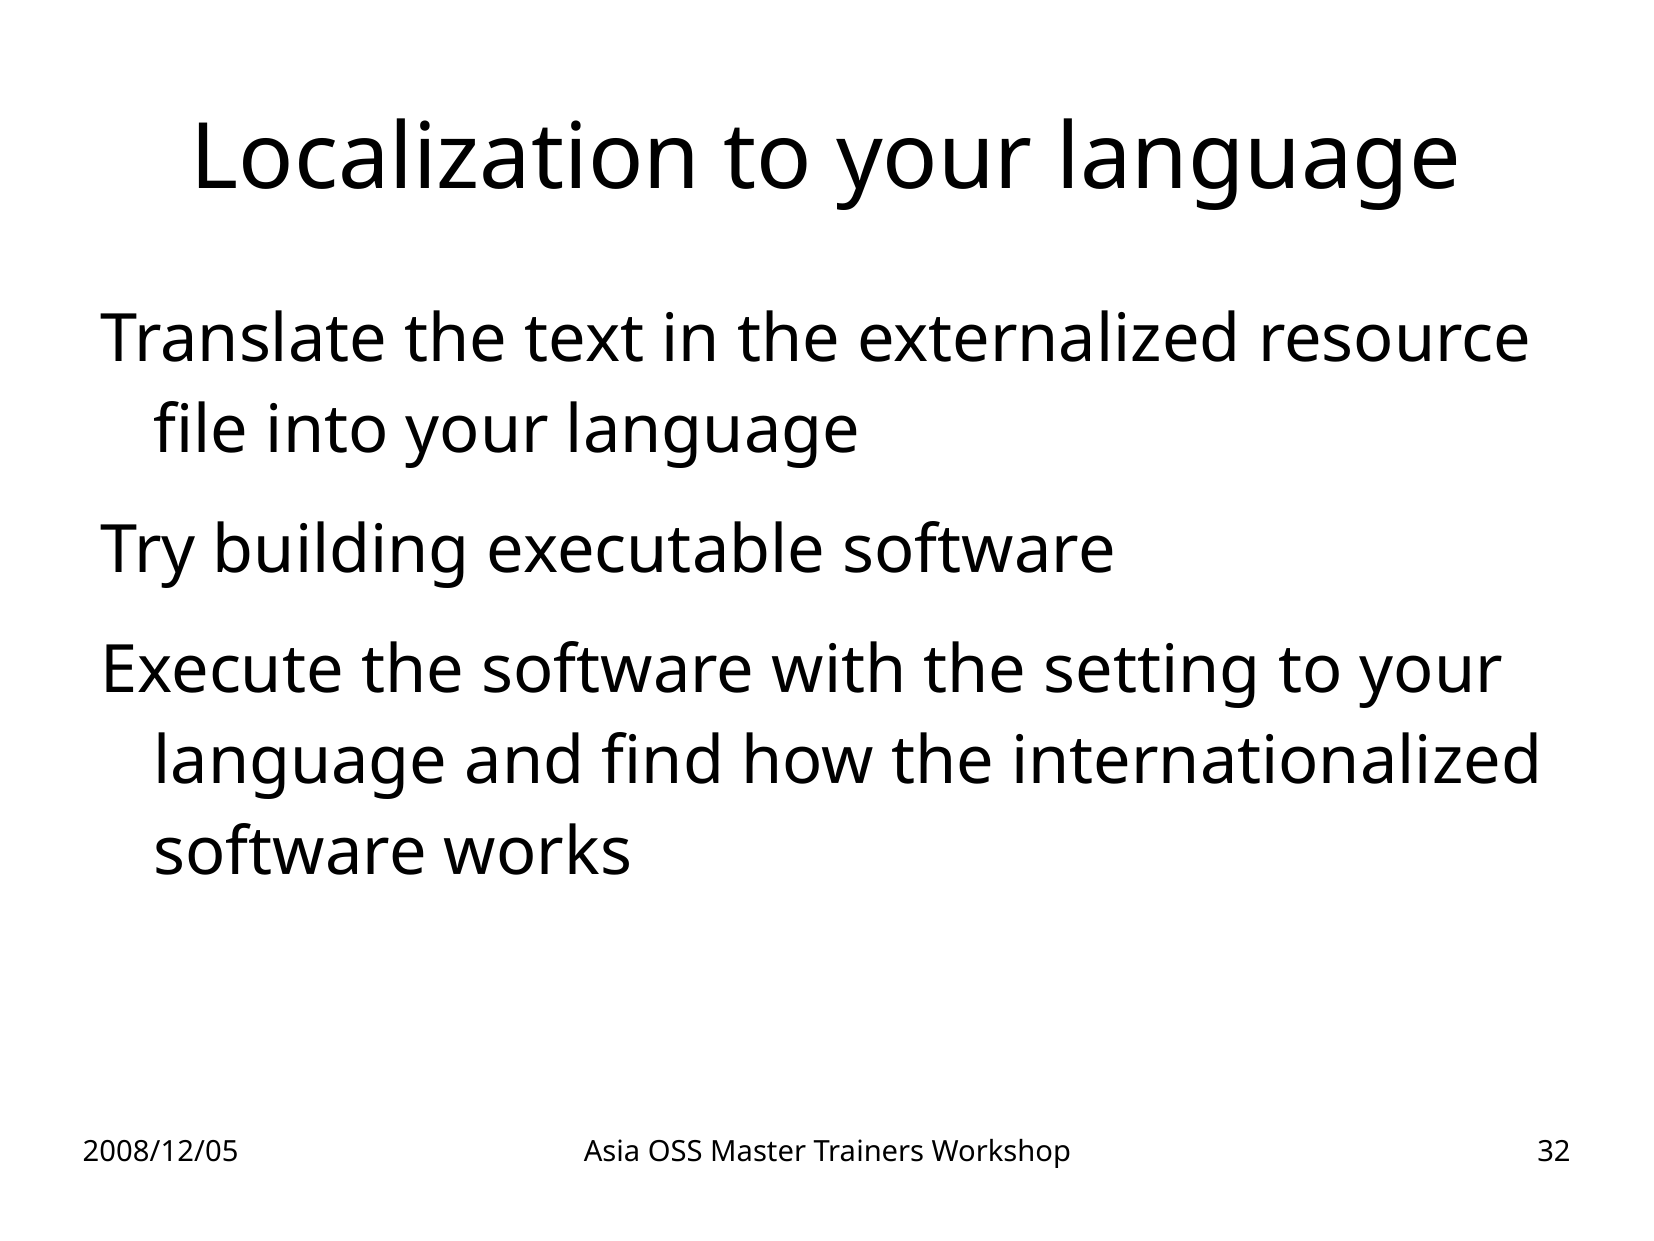

# Localization to your language
Translate the text in the externalized resource file into your language
Try building executable software
Execute the software with the setting to your language and find how the internationalized software works
2008/12/05
Asia OSS Master Trainers Workshop
32